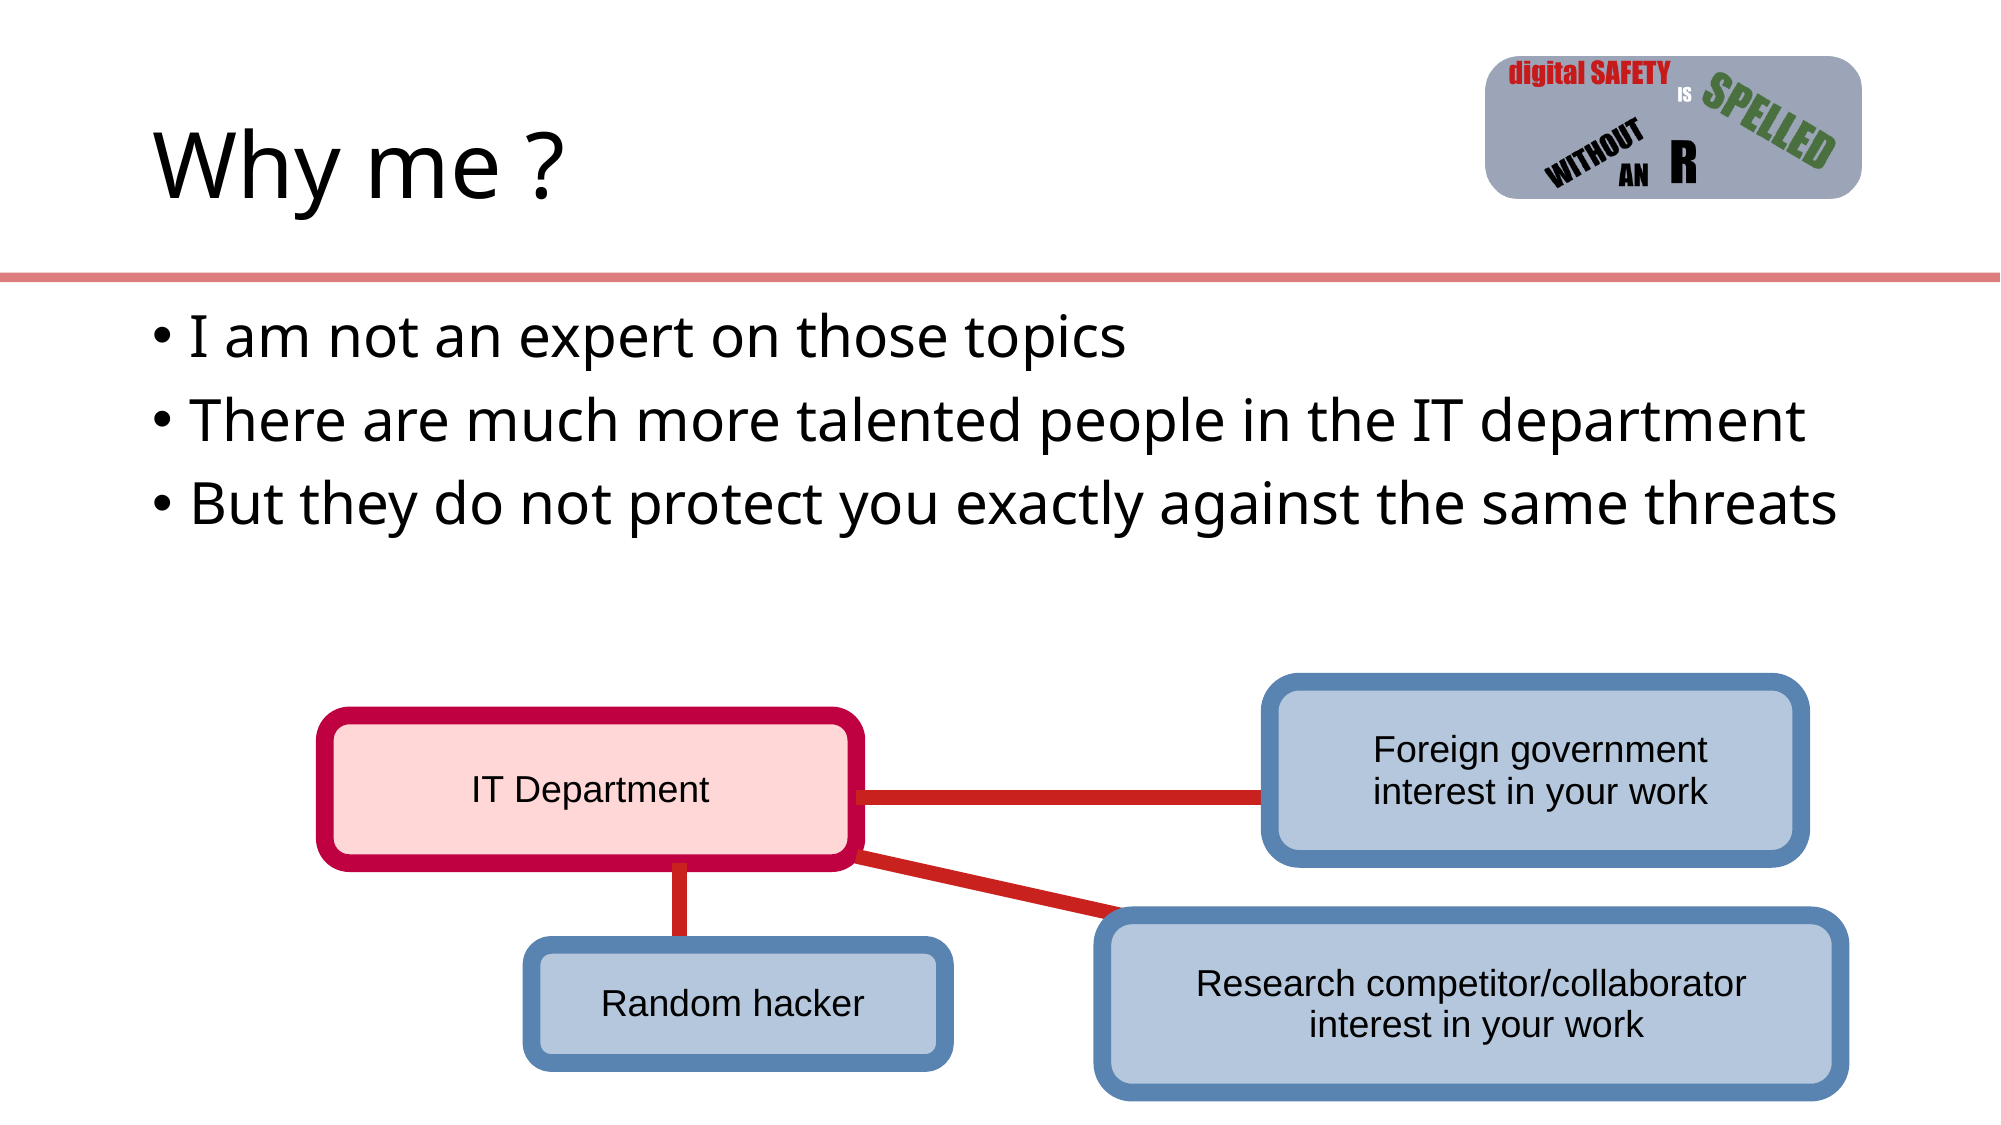

# Why me ?
I am not an expert on those topics
There are much more talented people in the IT department
But they do not protect you exactly against the same threats
Foreign government
interest in your work
IT Department
Research competitor/collaborator
 interest in your work
Random hacker